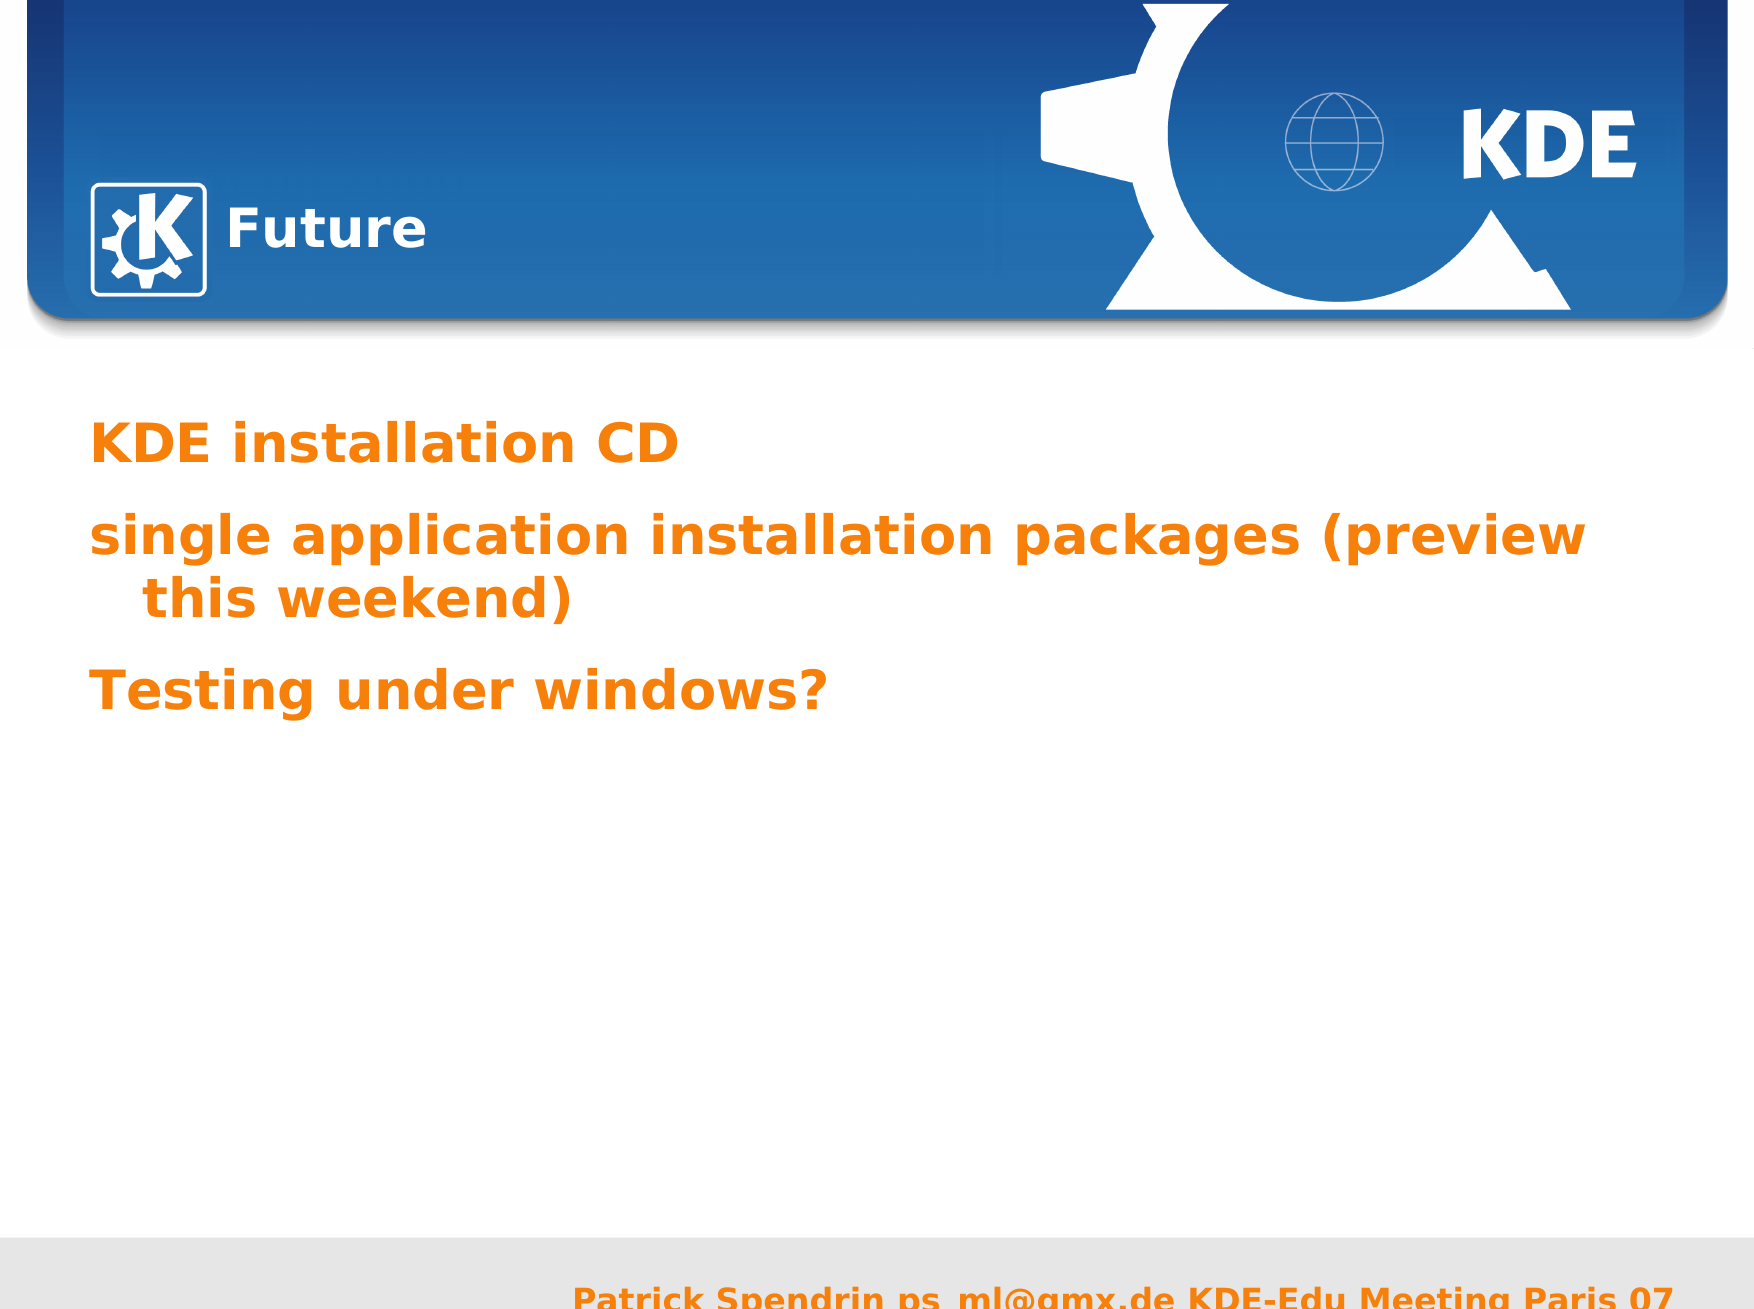

# Future
KDE installation CD
single application installation packages (preview this weekend)
Testing under windows?